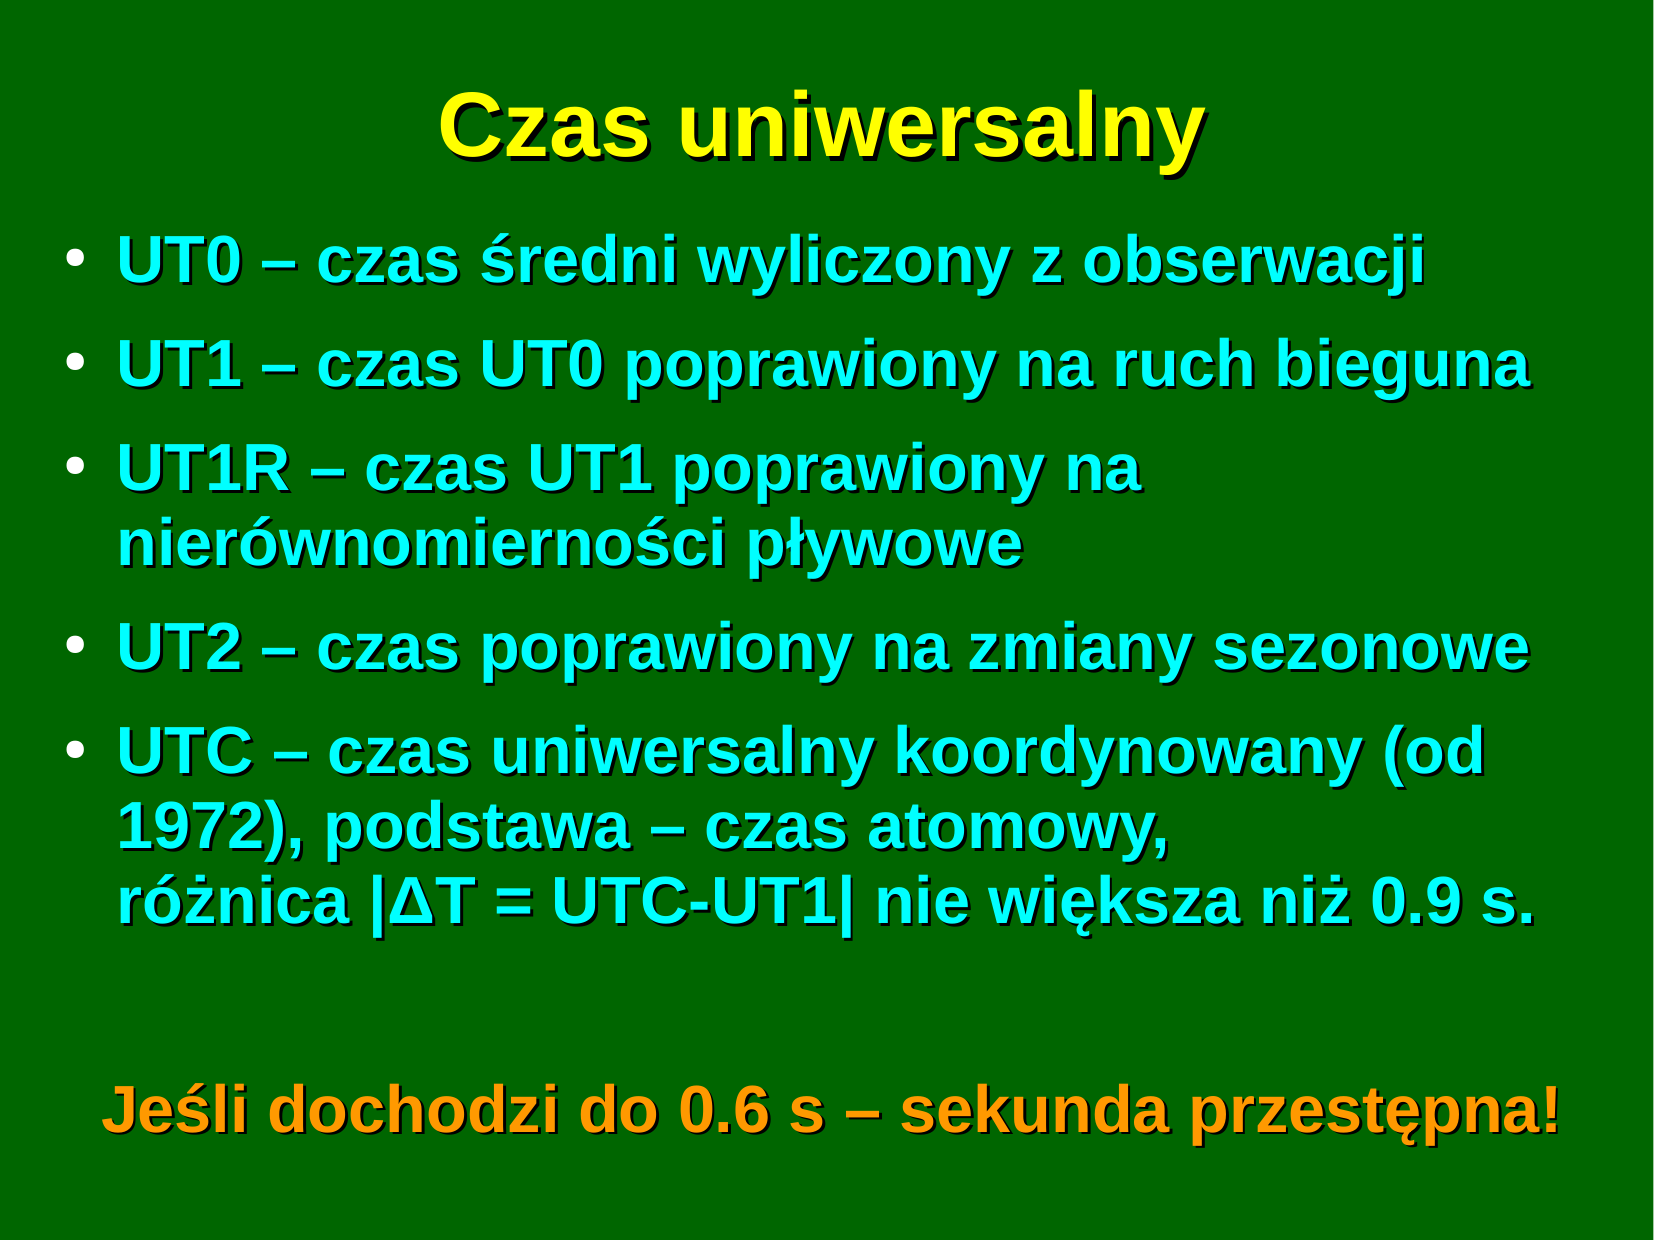

# Czas uniwersalny
UT0 – czas średni wyliczony z obserwacji
UT1 – czas UT0 poprawiony na ruch bieguna
UT1R – czas UT1 poprawiony na nierównomierności pływowe
UT2 – czas poprawiony na zmiany sezonowe
UTC – czas uniwersalny koordynowany (od 1972), podstawa – czas atomowy, różnica |ΔT = UTC-UT1| nie większa niż 0.9 s.
 Jeśli dochodzi do 0.6 s – sekunda przestępna!